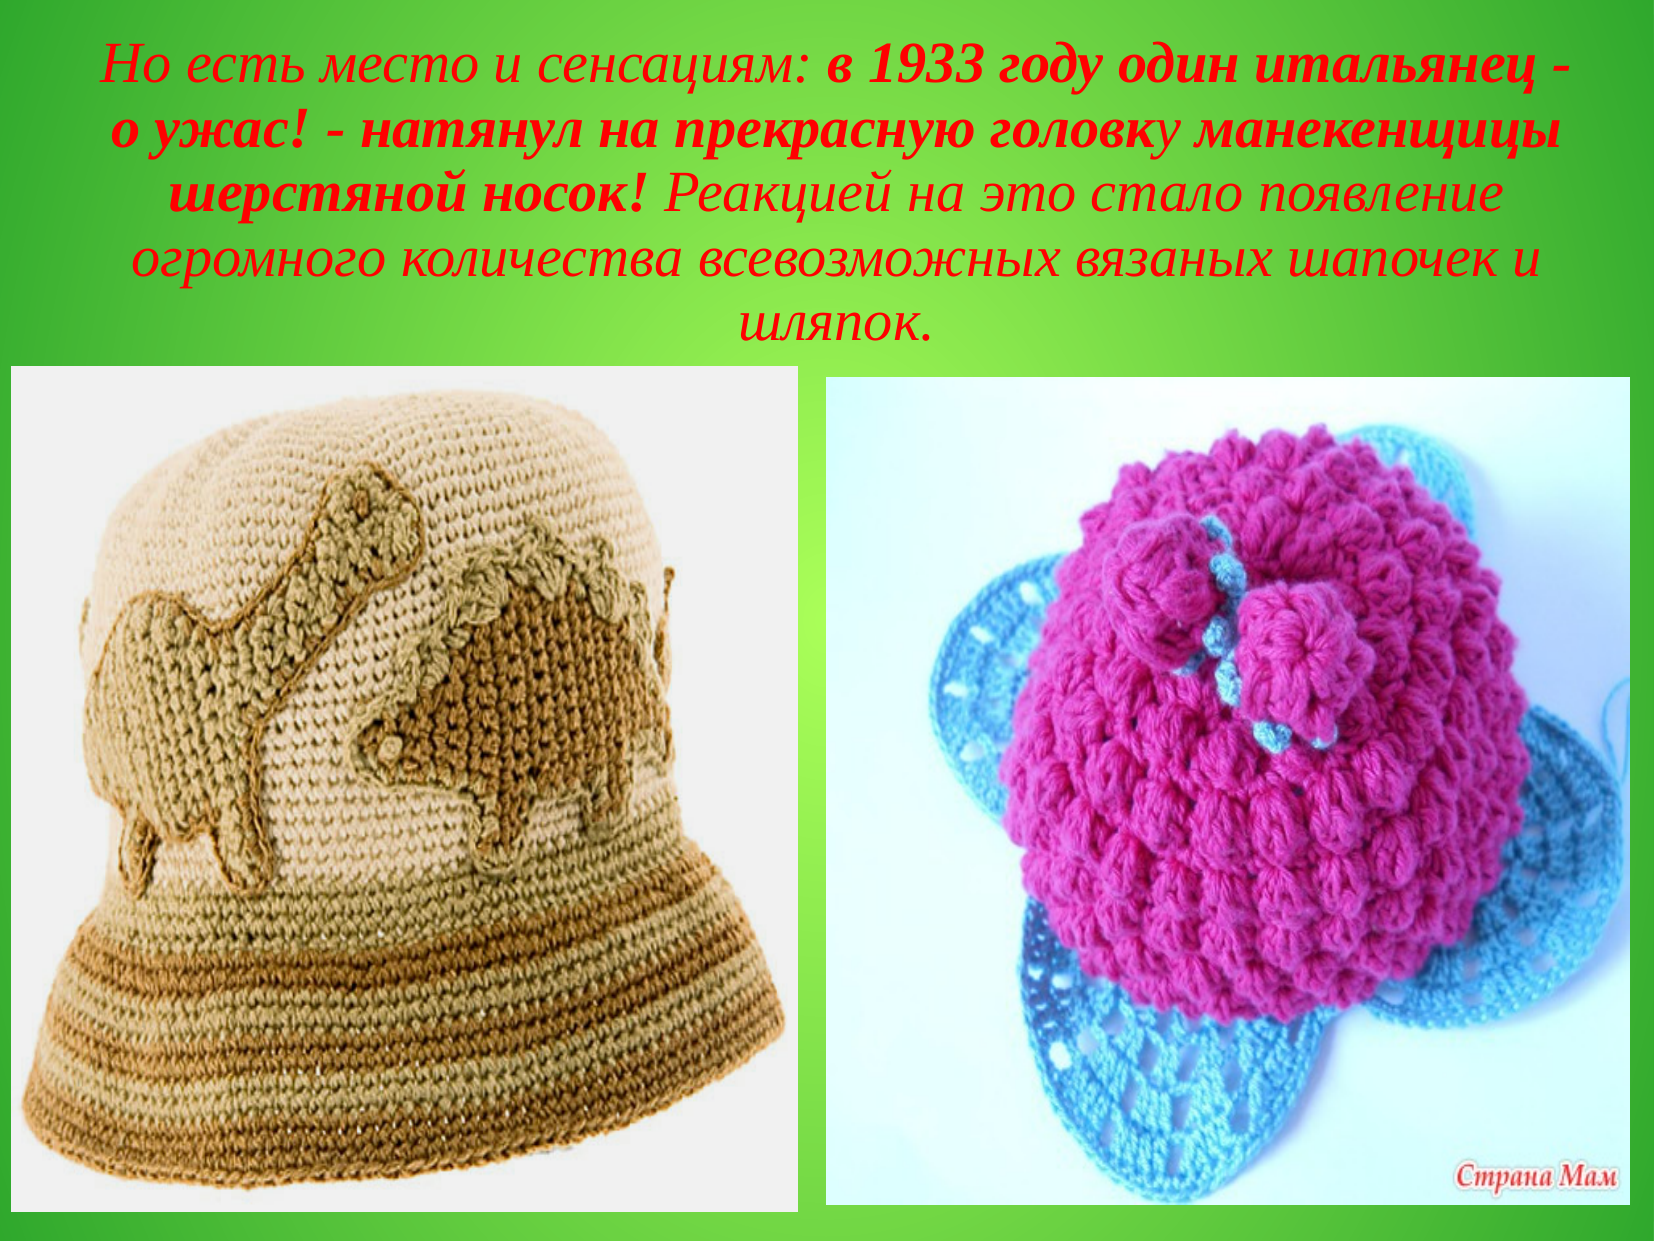

# Но есть место и сенсациям: в 1933 году один итальянец - о ужас! - натянул на прекрасную головку манекенщицы шерстяной носок! Реакцией на это стало появление огромного количества всевозможных вязаных шапочек и шляпок.